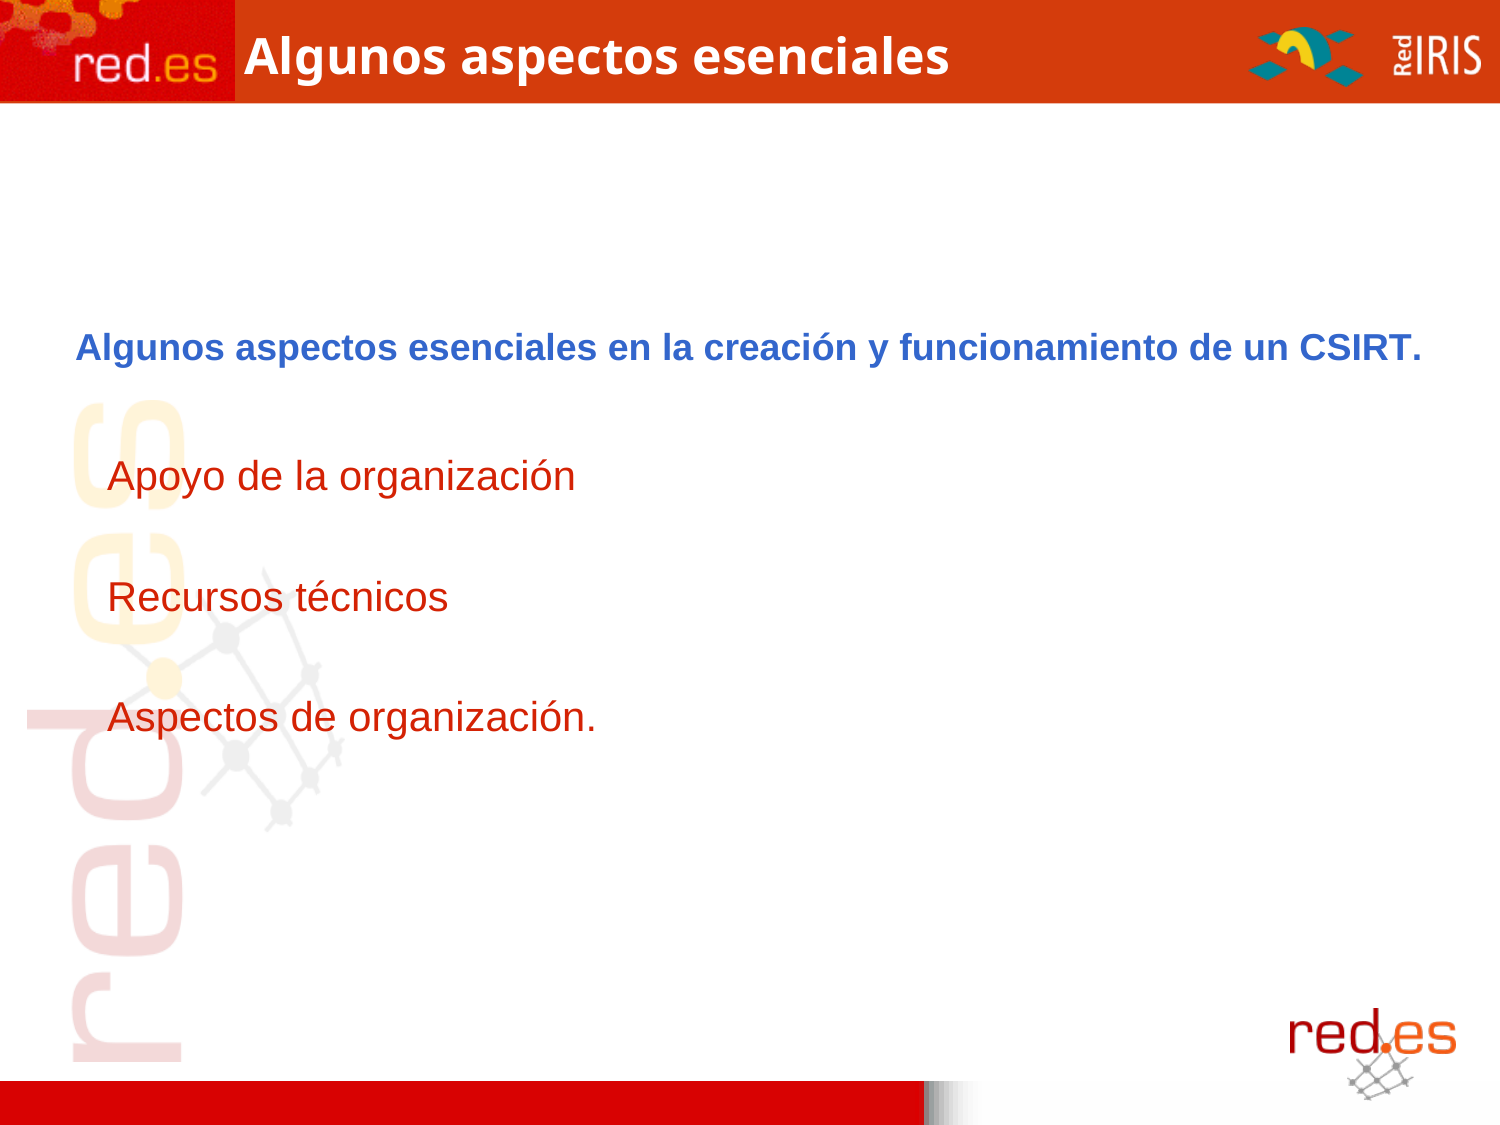

# Algunos aspectos esenciales
Algunos aspectos esenciales en la creación y funcionamiento de un CSIRT.
Apoyo de la organización
Recursos técnicos
Aspectos de organización.